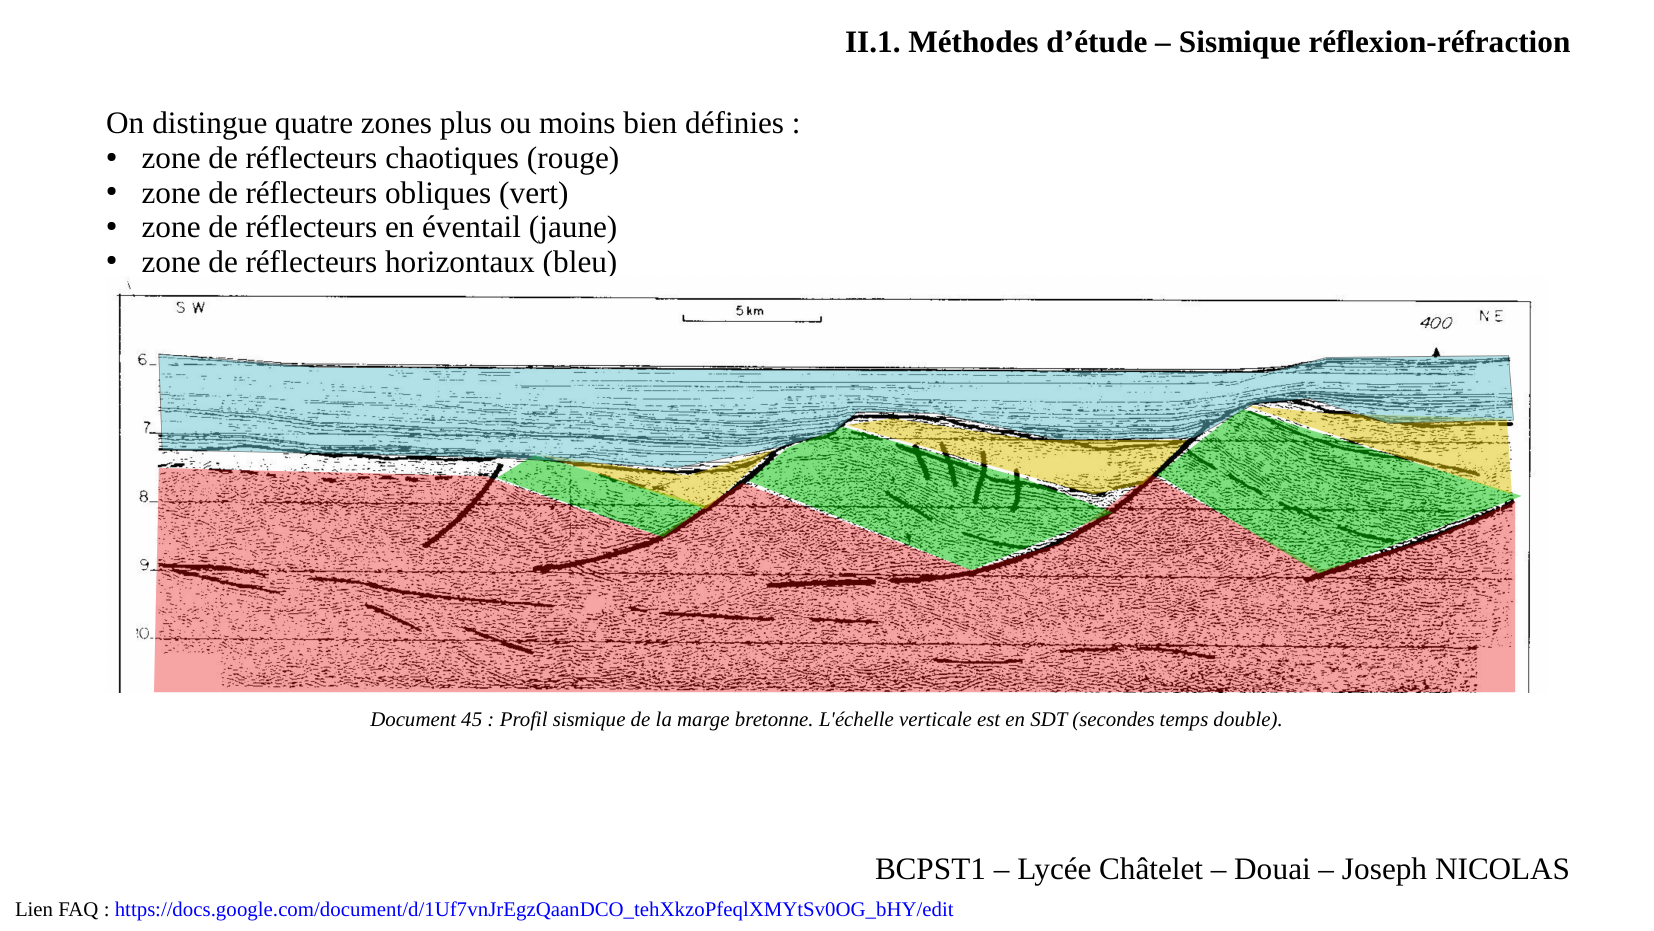

II.1. Méthodes d’étude – Sismique réflexion-réfraction
On distingue quatre zones plus ou moins bien définies :
zone de réflecteurs chaotiques (rouge)
zone de réflecteurs obliques (vert)
zone de réflecteurs en éventail (jaune)
zone de réflecteurs horizontaux (bleu)
Document 45 : Profil sismique de la marge bretonne. L'échelle verticale est en SDT (secondes temps double).
BCPST1 – Lycée Châtelet – Douai – Joseph NICOLAS
Lien FAQ : https://docs.google.com/document/d/1Uf7vnJrEgzQaanDCO_tehXkzoPfeqlXMYtSv0OG_bHY/edit